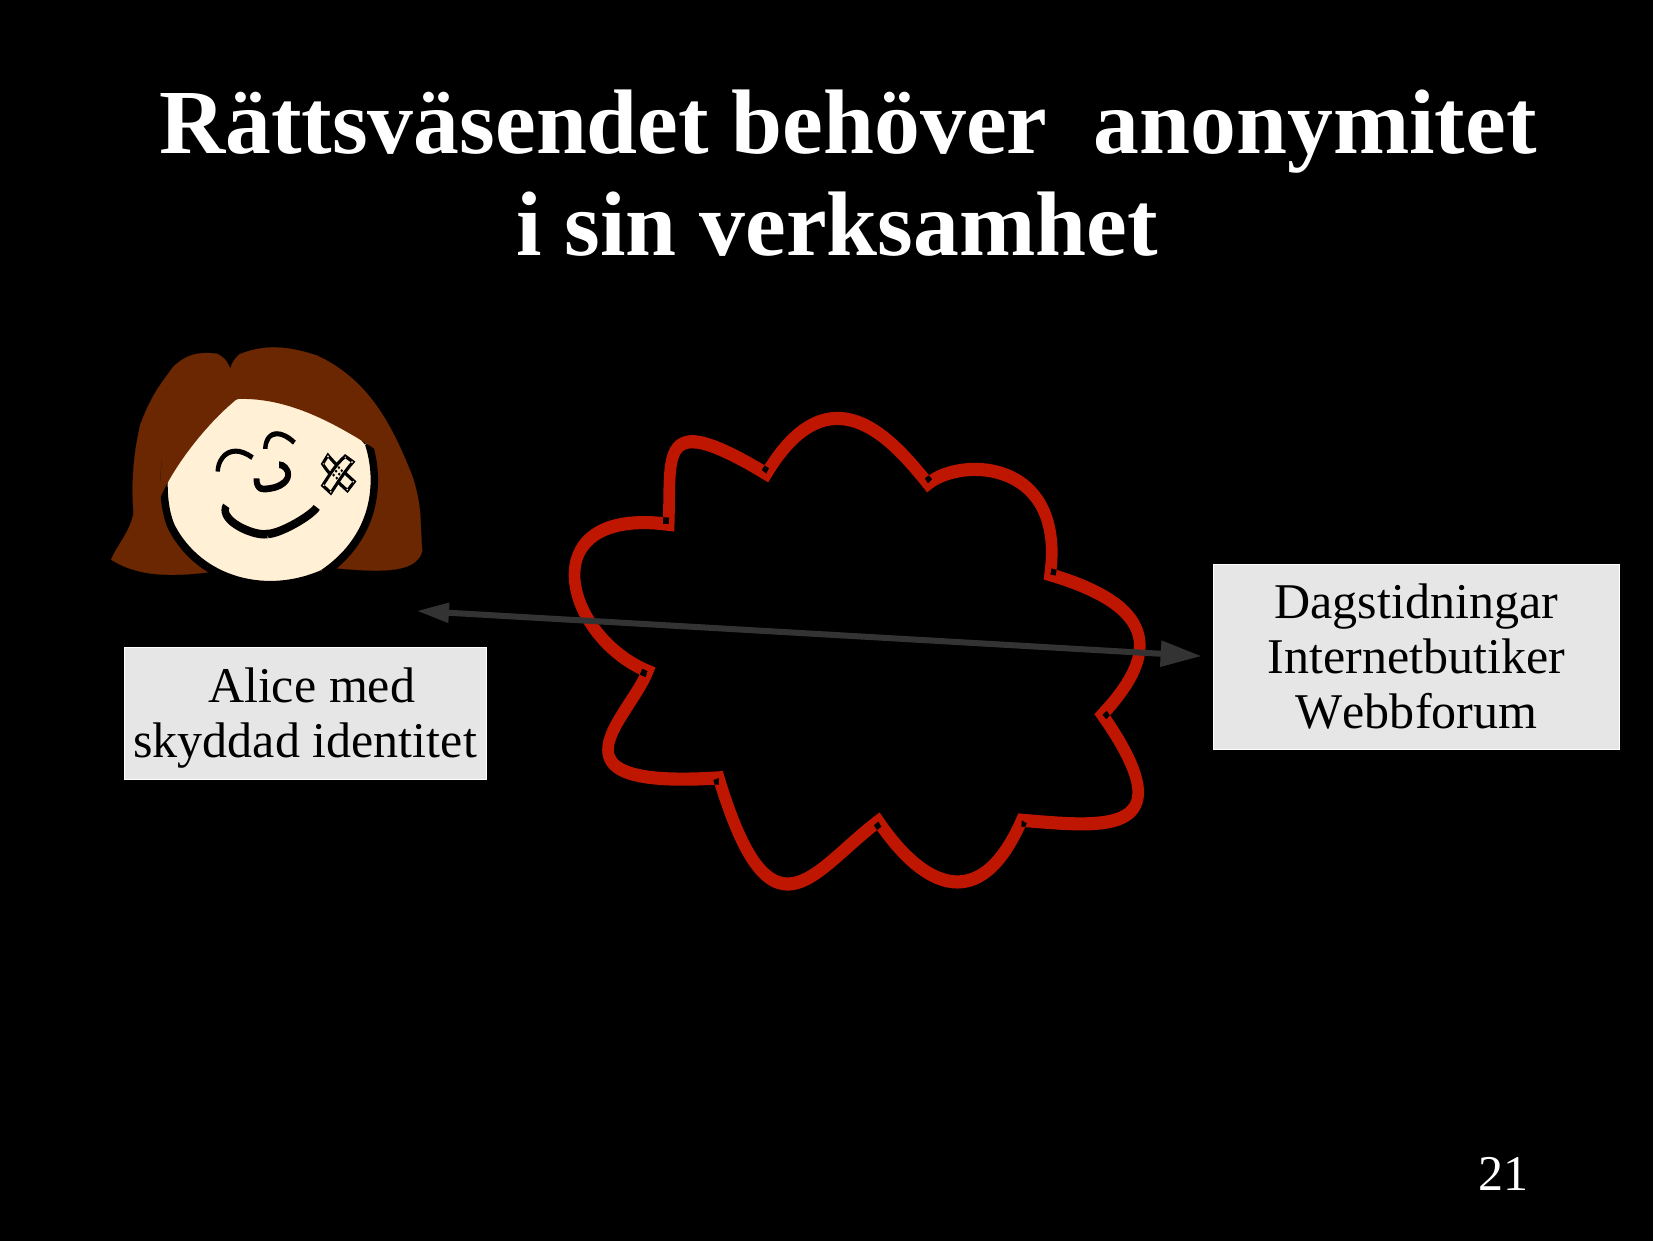

Rättsväsendet behöver anonymitet i sin verksamhet
Dagstidningar
Internetbutiker
Webbforum
 Alice med
skyddad identitet